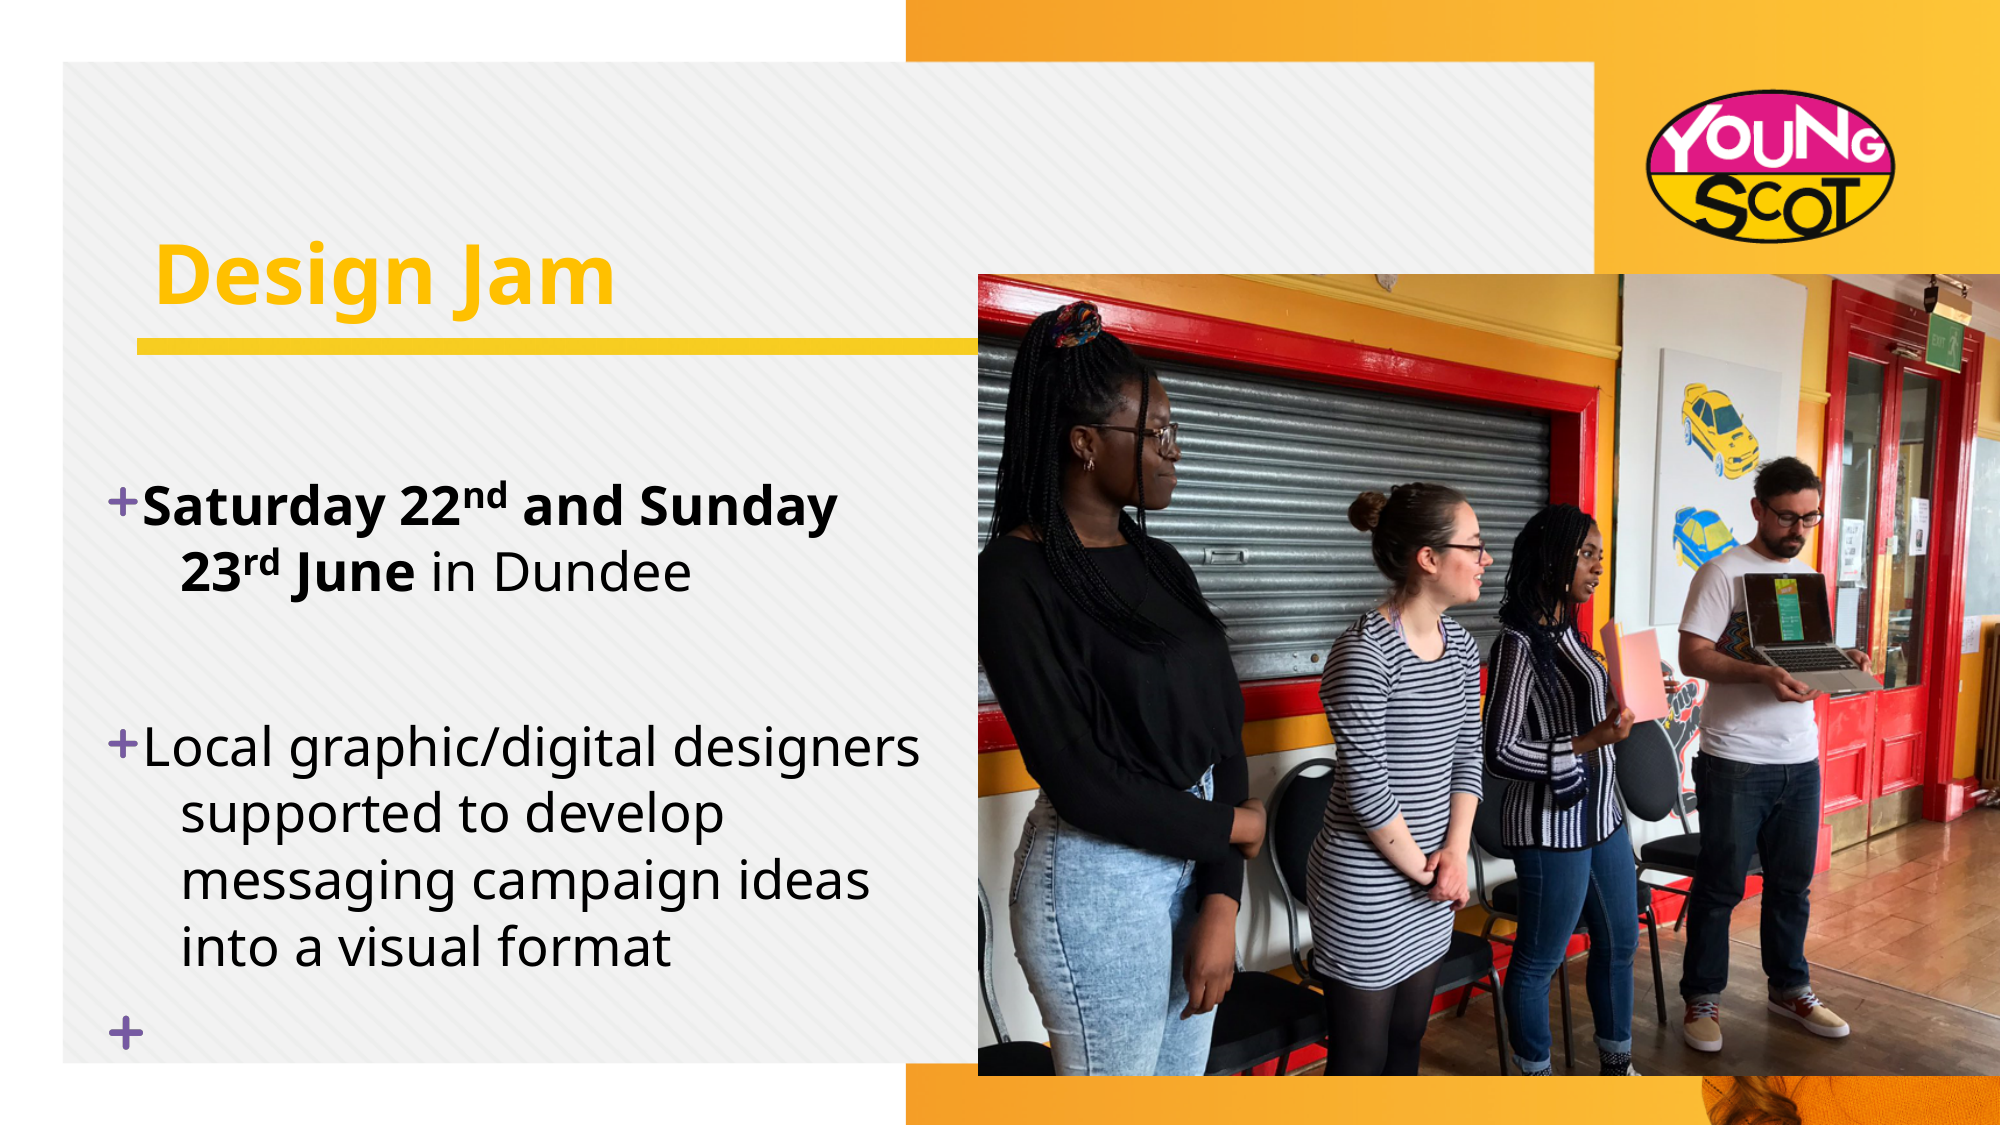

# Design Jam
Saturday 22nd and Sunday 23rd June in Dundee
Local graphic/digital designers supported to develop messaging campaign ideas into a visual format